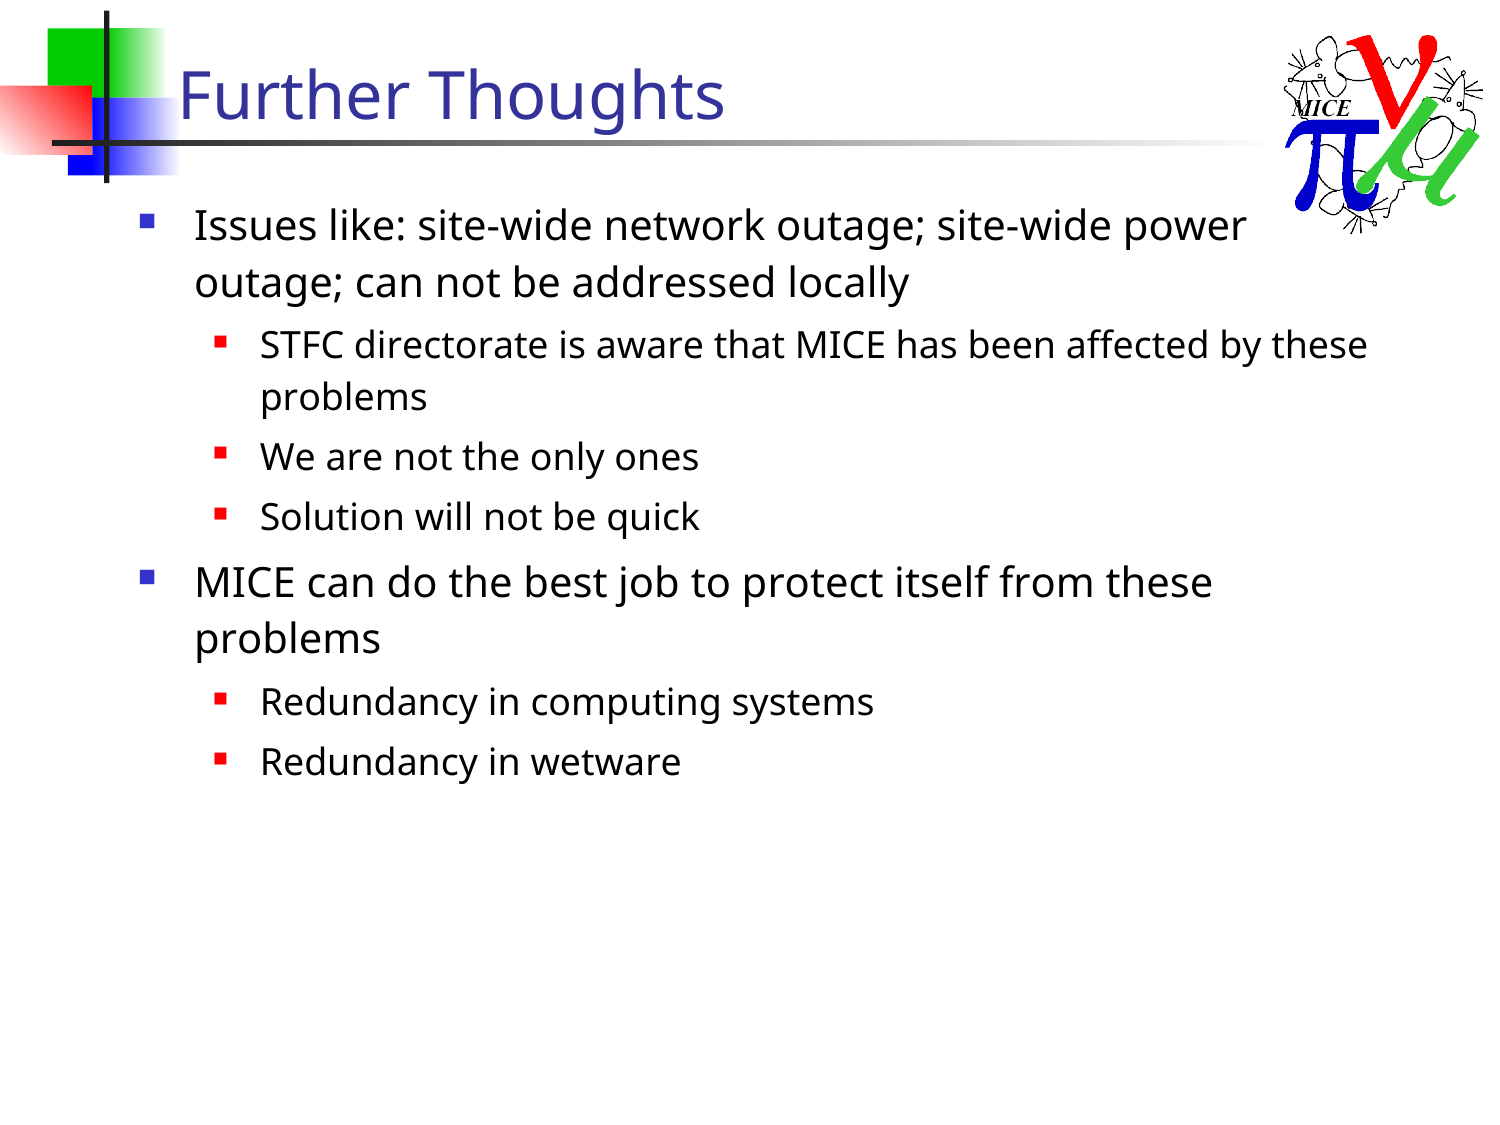

# Further Thoughts
Issues like: site-wide network outage; site-wide power outage; can not be addressed locally
STFC directorate is aware that MICE has been affected by these problems
We are not the only ones
Solution will not be quick
MICE can do the best job to protect itself from these problems
Redundancy in computing systems
Redundancy in wetware